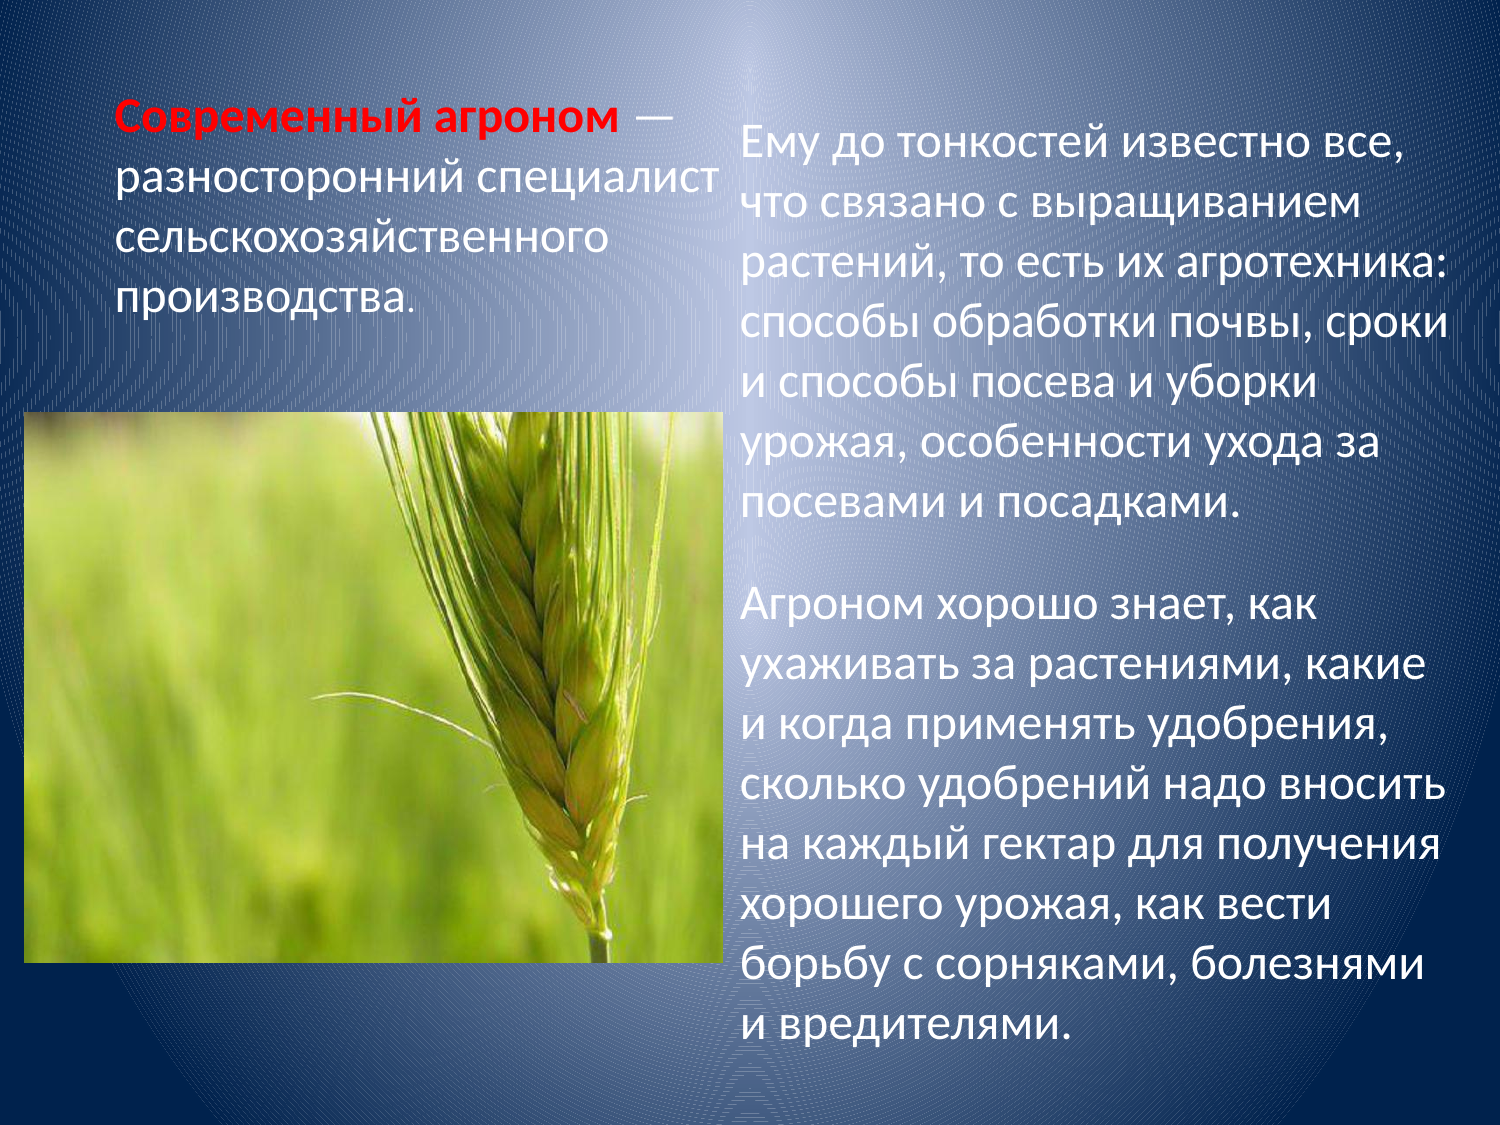

Современный агроном — разносторонний специалист сельскохозяйственного производства.
Ему до тонкостей известно все, что связано с выращиванием растений, то есть их агротехника: способы обработки почвы, сроки и способы посева и уборки урожая, особенности ухода за посевами и посадками.
Агроном хорошо знает, как ухаживать за растениями, какие и когда применять удобрения, сколько удобрений надо вносить на каждый гектар для получения хорошего урожая, как вести борьбу с сорняками, болезнями и вредителями.